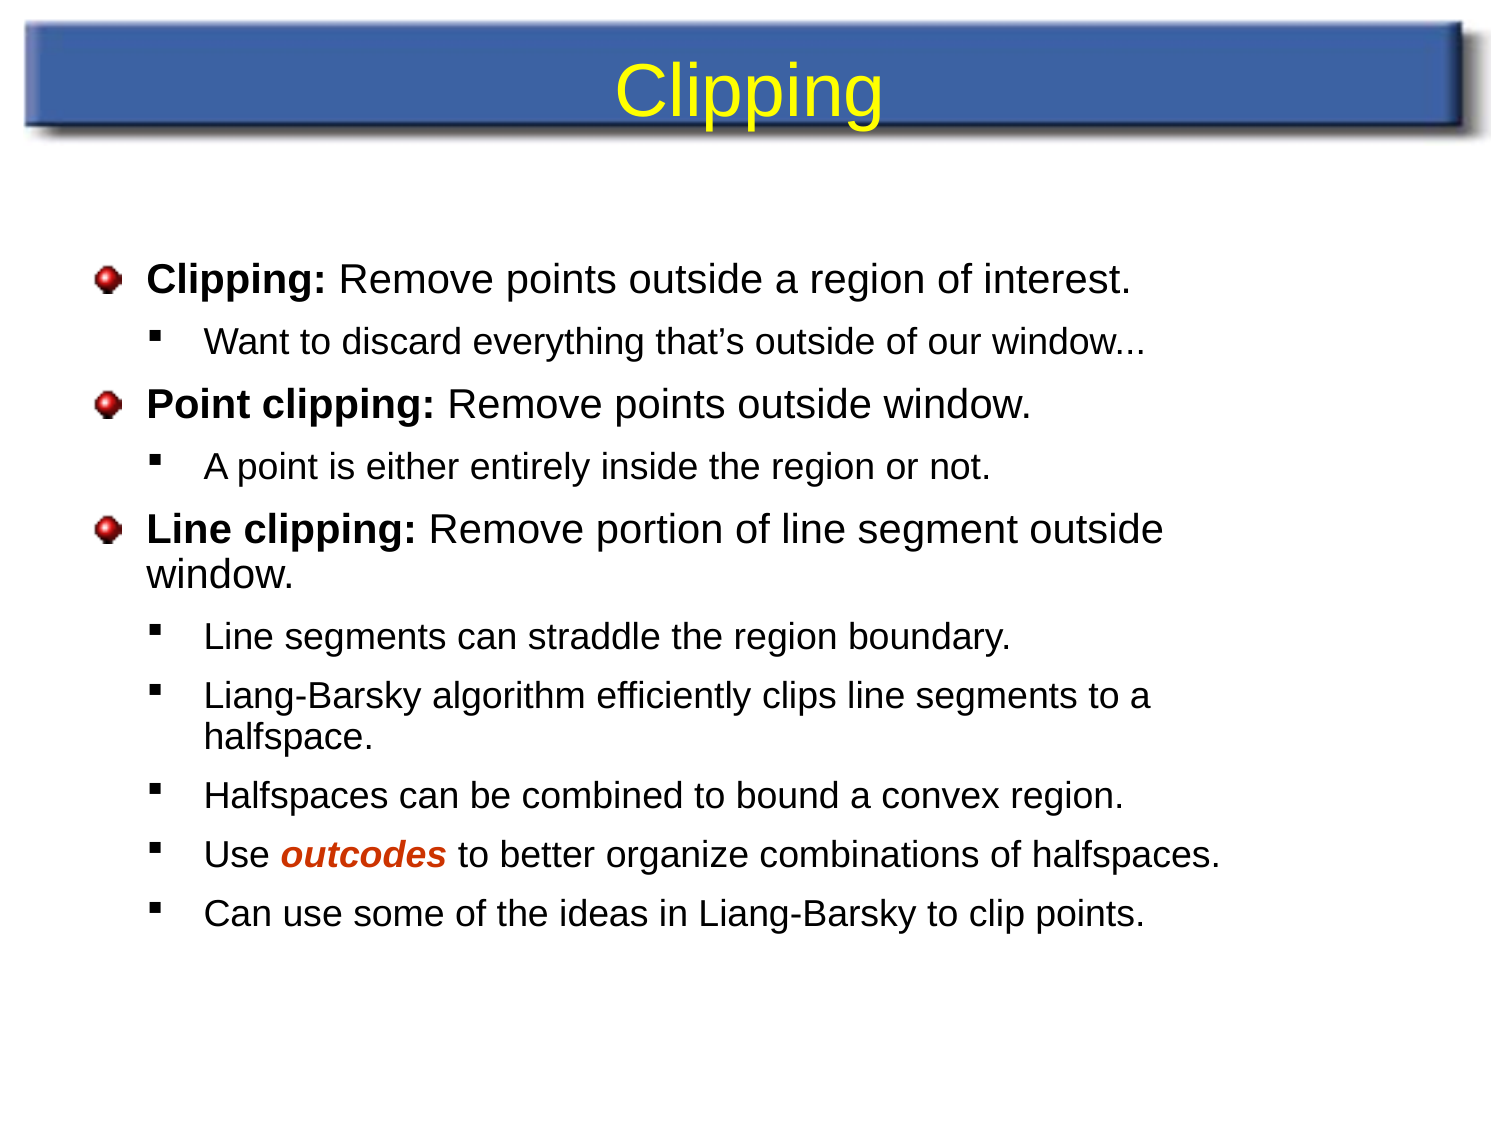

# Clipping
Clipping: Remove points outside a region of interest.
Want to discard everything that’s outside of our window...
Point clipping: Remove points outside window.
A point is either entirely inside the region or not.
Line clipping: Remove portion of line segment outside window.
Line segments can straddle the region boundary.
Liang-Barsky algorithm efficiently clips line segments to a halfspace.
Halfspaces can be combined to bound a convex region.
Use outcodes to better organize combinations of halfspaces.
Can use some of the ideas in Liang-Barsky to clip points.